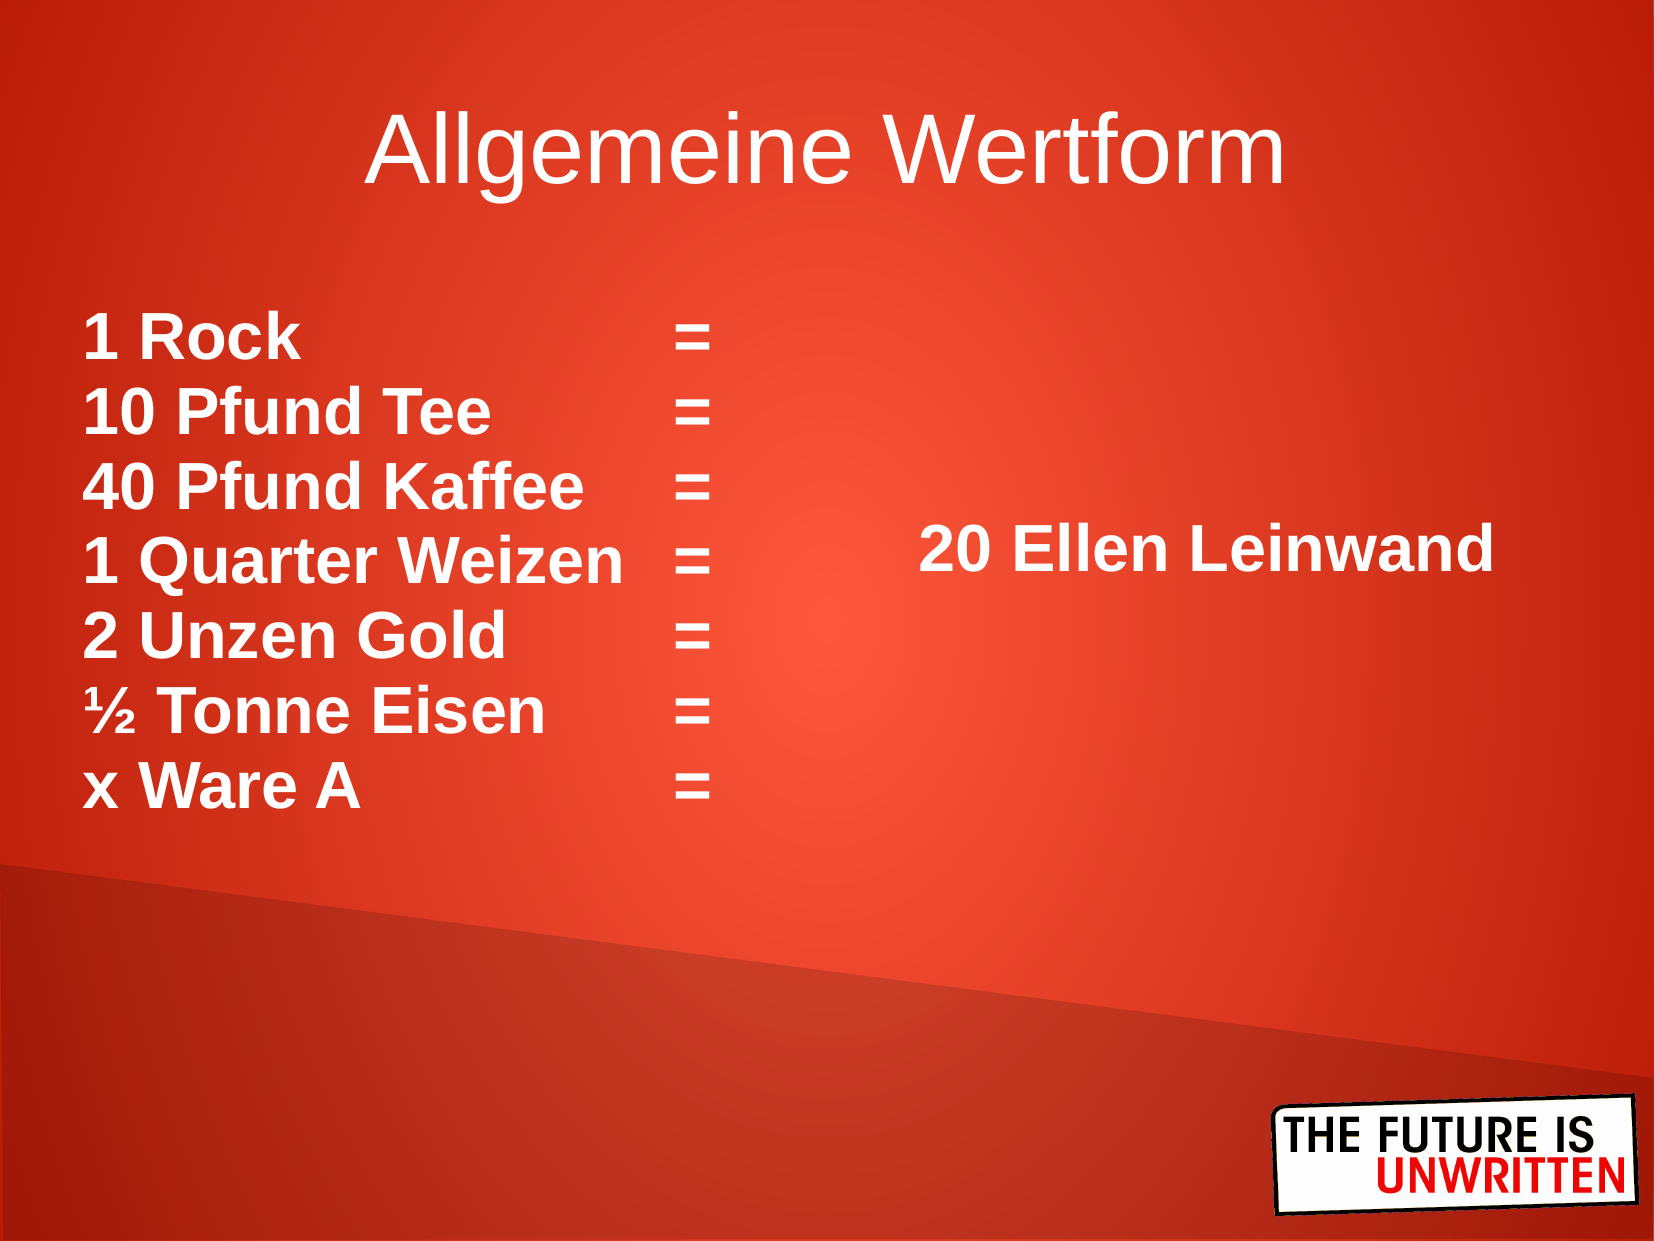

# Allgemeine Wertform
1 Rock 					=
10 Pfund Tee 			=
40 Pfund Kaffee		=
1 Quarter Weizen 	=
2 Unzen Gold 		=
½ Tonne Eisen 		=
x Ware A 				=
20 Ellen Leinwand